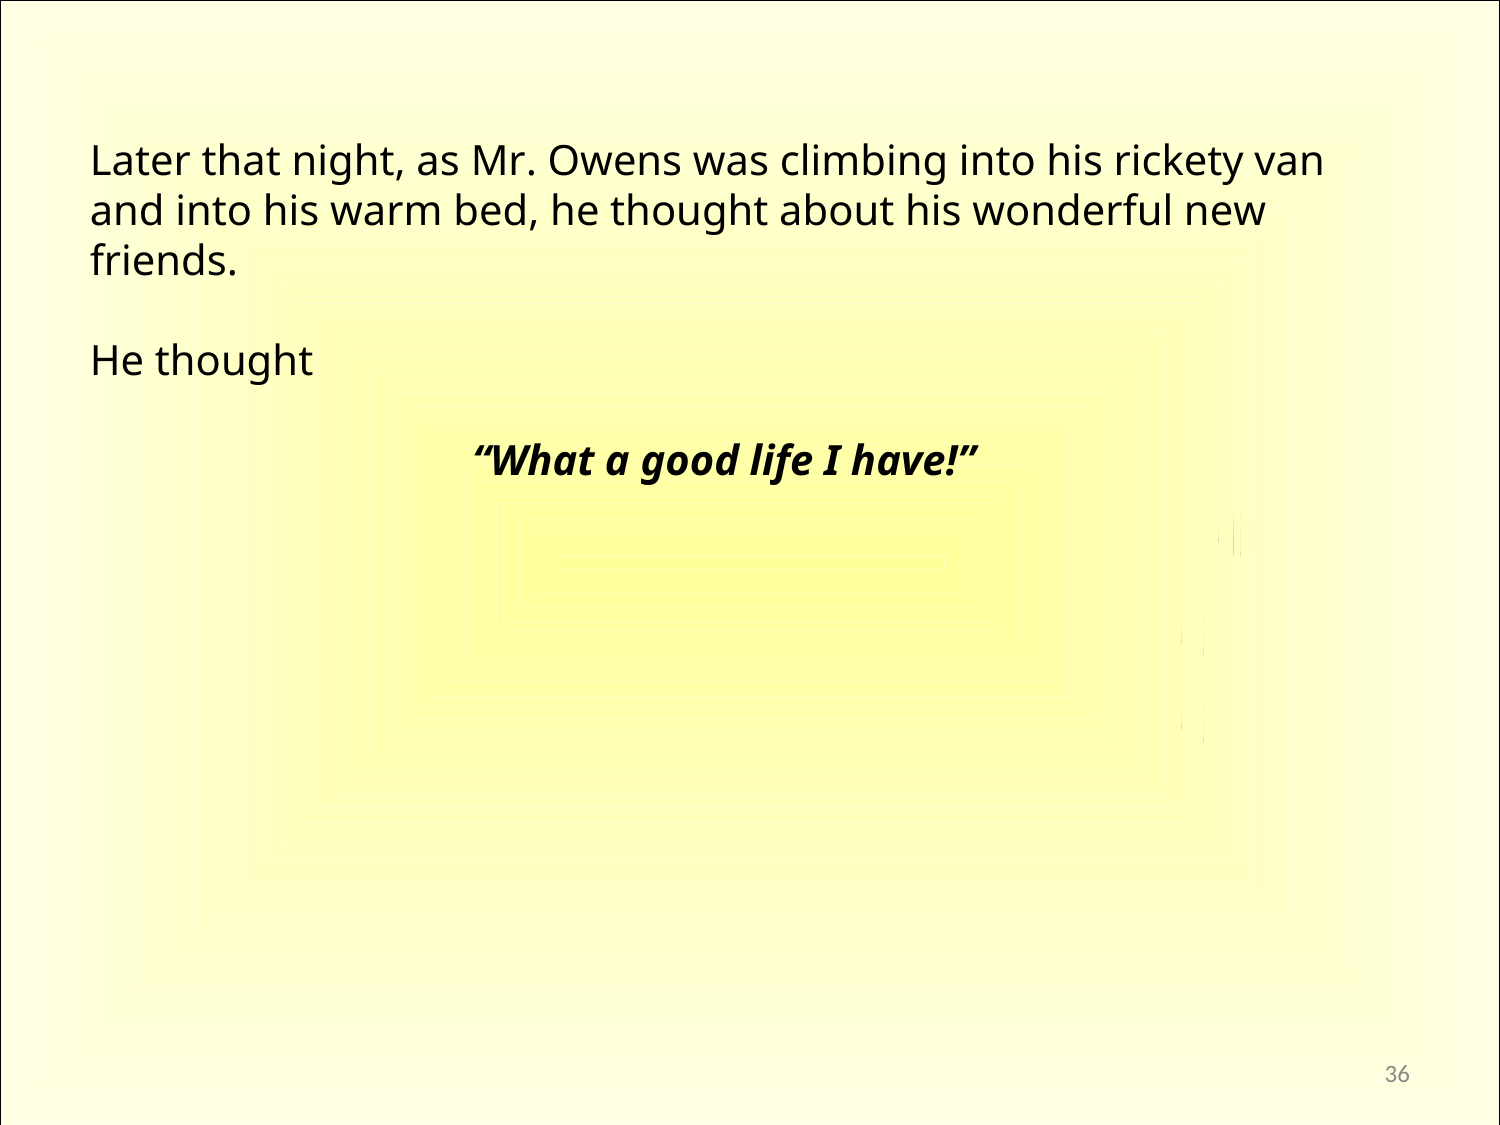

Later that night, as Mr. Owens was climbing into his rickety van and into his warm bed, he thought about his wonderful new friends.
He thought
 “What a good life I have!”